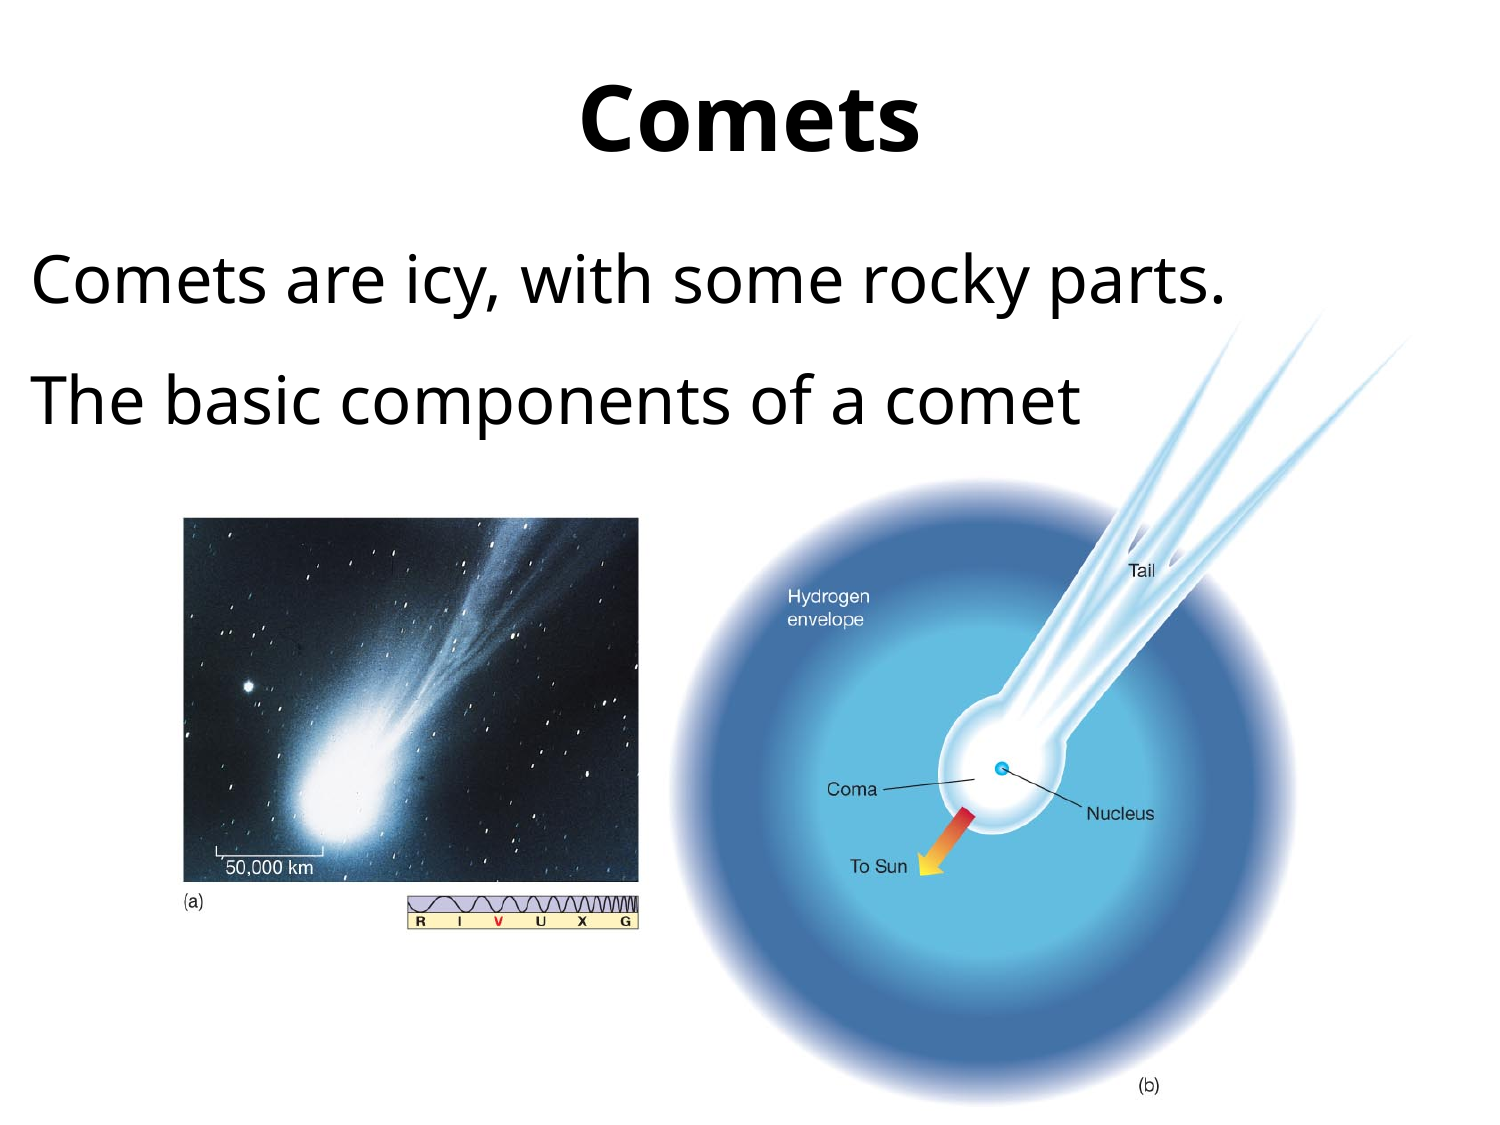

# Comets
Comets are icy, with some rocky parts.
The basic components of a comet